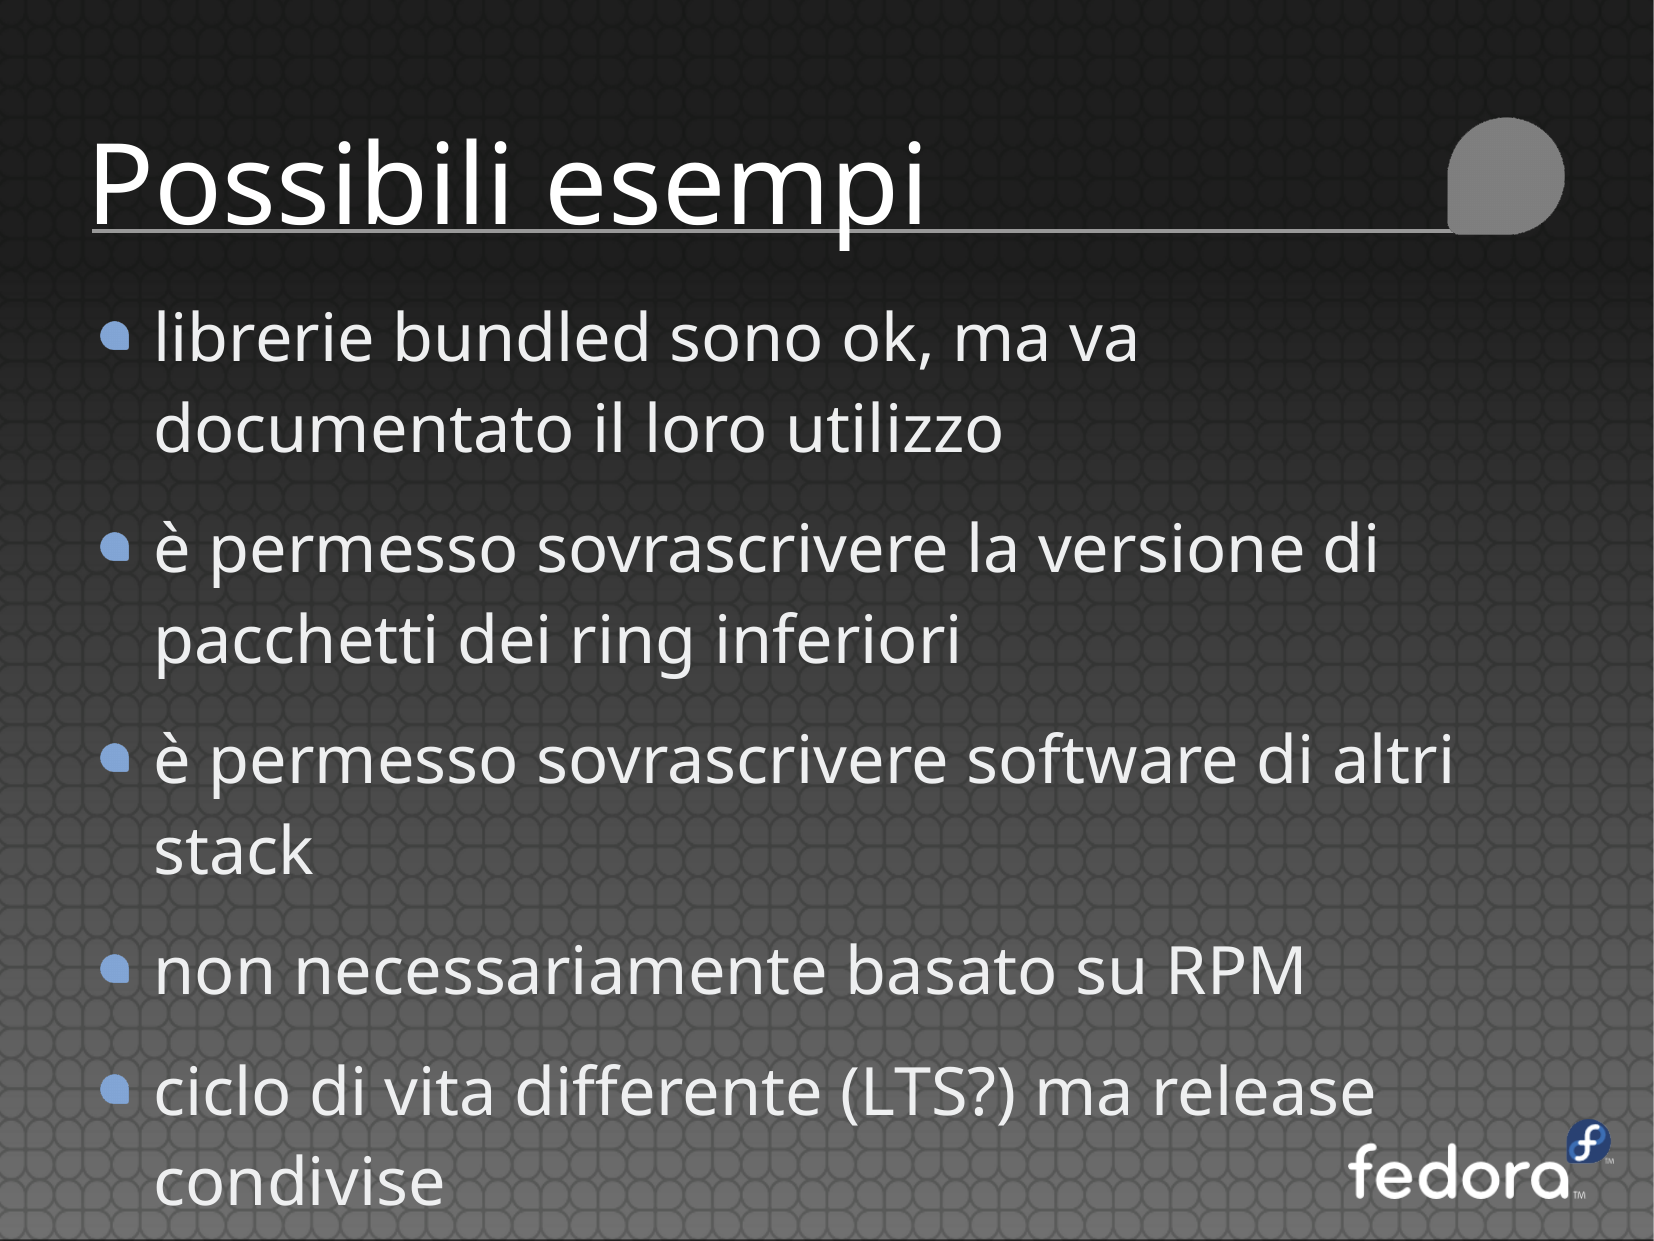

# Possibili esempi
librerie bundled sono ok, ma va documentato il loro utilizzo
è permesso sovrascrivere la versione di pacchetti dei ring inferiori
è permesso sovrascrivere software di altri stack
non necessariamente basato su RPM
ciclo di vita differente (LTS?) ma release condivise